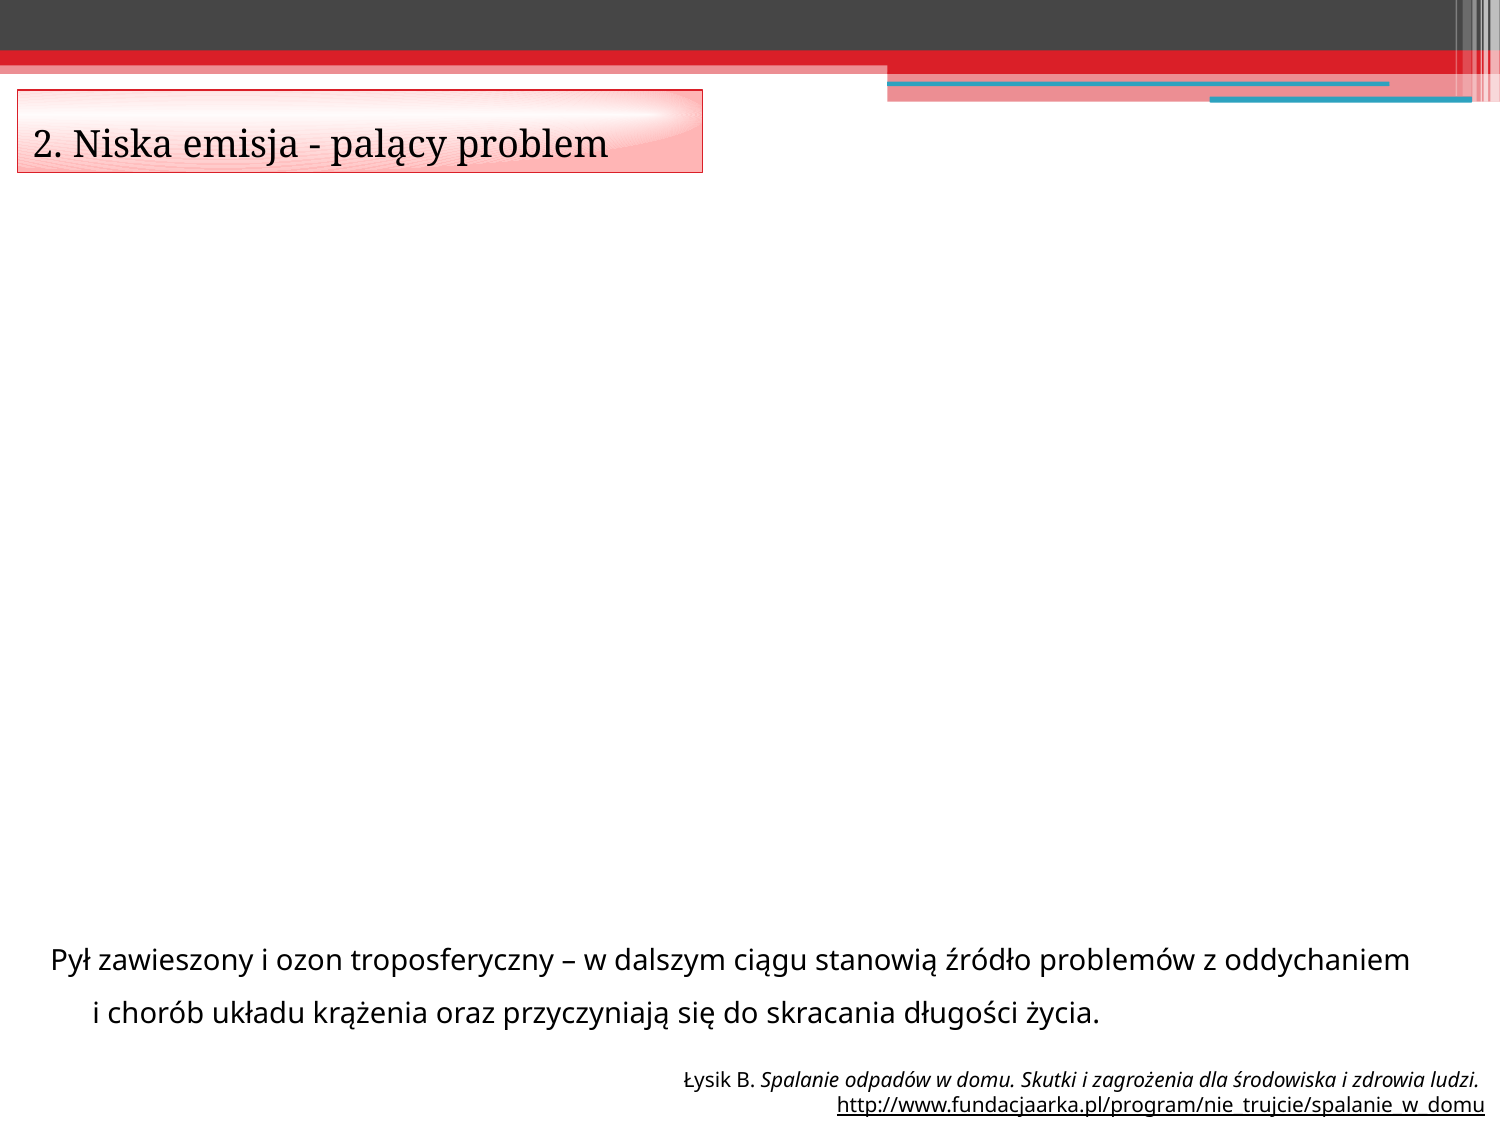

2. Niska emisja - palący problem
 utrudnia transport tlenu poprzez wiązanie czerwonych krwinek oraz oddziałuje na centralny układ nerwowy.
Tlenek azotu
Emisja
 dwutlenku siarki
Tlenek węgla
podrażnienie i uszkodzenie płuc
 działa korozyjnie na konstrukcje metalowe.
 jest przyczyną powstawania siarczanów i kwasu siarkowego, co prowadzi do suchych i mokrych opadów kwaśnych deszczy. Stopniowo kumulując się w glebie, powoduje jej zakwaszenie i zasolenie.
 trudności w oddychaniu,
 u roślin zanik chlorofilu, czego widocznym efektem jest zamieranie blaszek liściowych.
Pył zawieszony i ozon troposferyczny – w dalszym ciągu stanowią źródło problemów z oddychaniem
i chorób układu krążenia oraz przyczyniają się do skracania długości życia.
 Łysik B. Spalanie odpadów w domu. Skutki i zagrożenia dla środowiska i zdrowia ludzi. http://www.fundacjaarka.pl/program/nie_trujcie/spalanie_w_domu